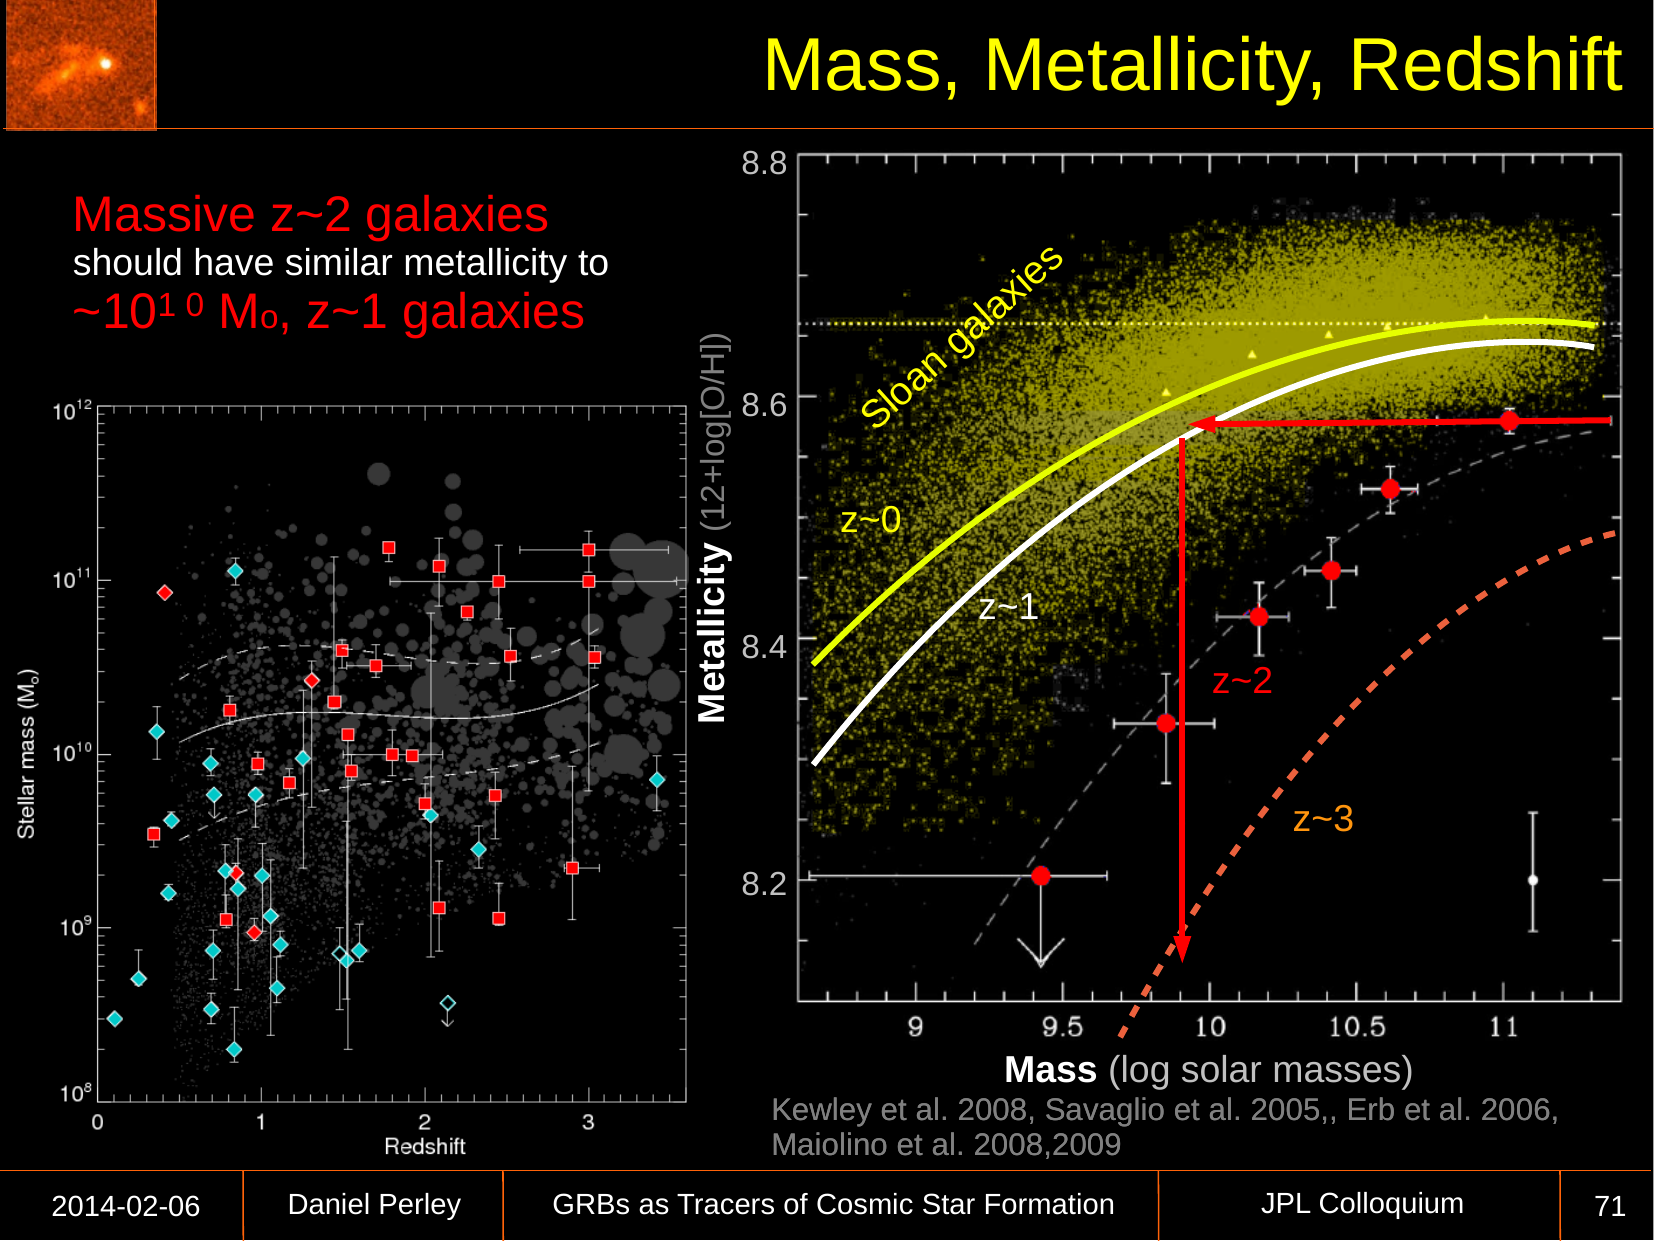

# Mass, Metallicity, Redshift
8.8
Massive z~2 galaxies
should have similar metallicity to
~101 0 Mo, z~1 galaxies
Sloan galaxies
8.6
z~0
Metallicity (12+log[O/H])
z~1
8.4
z~2
z~3
8.2
Mass (log solar masses)
Kewley et al. 2008, Savaglio et al. 2005,, Erb et al. 2006, Maiolino et al. 2008,2009
Kewley et al. 2008, Savaglio et al. 2005,, Erb et al. 2006, Maiolino et al. 2008,2009
2014-02-06
71